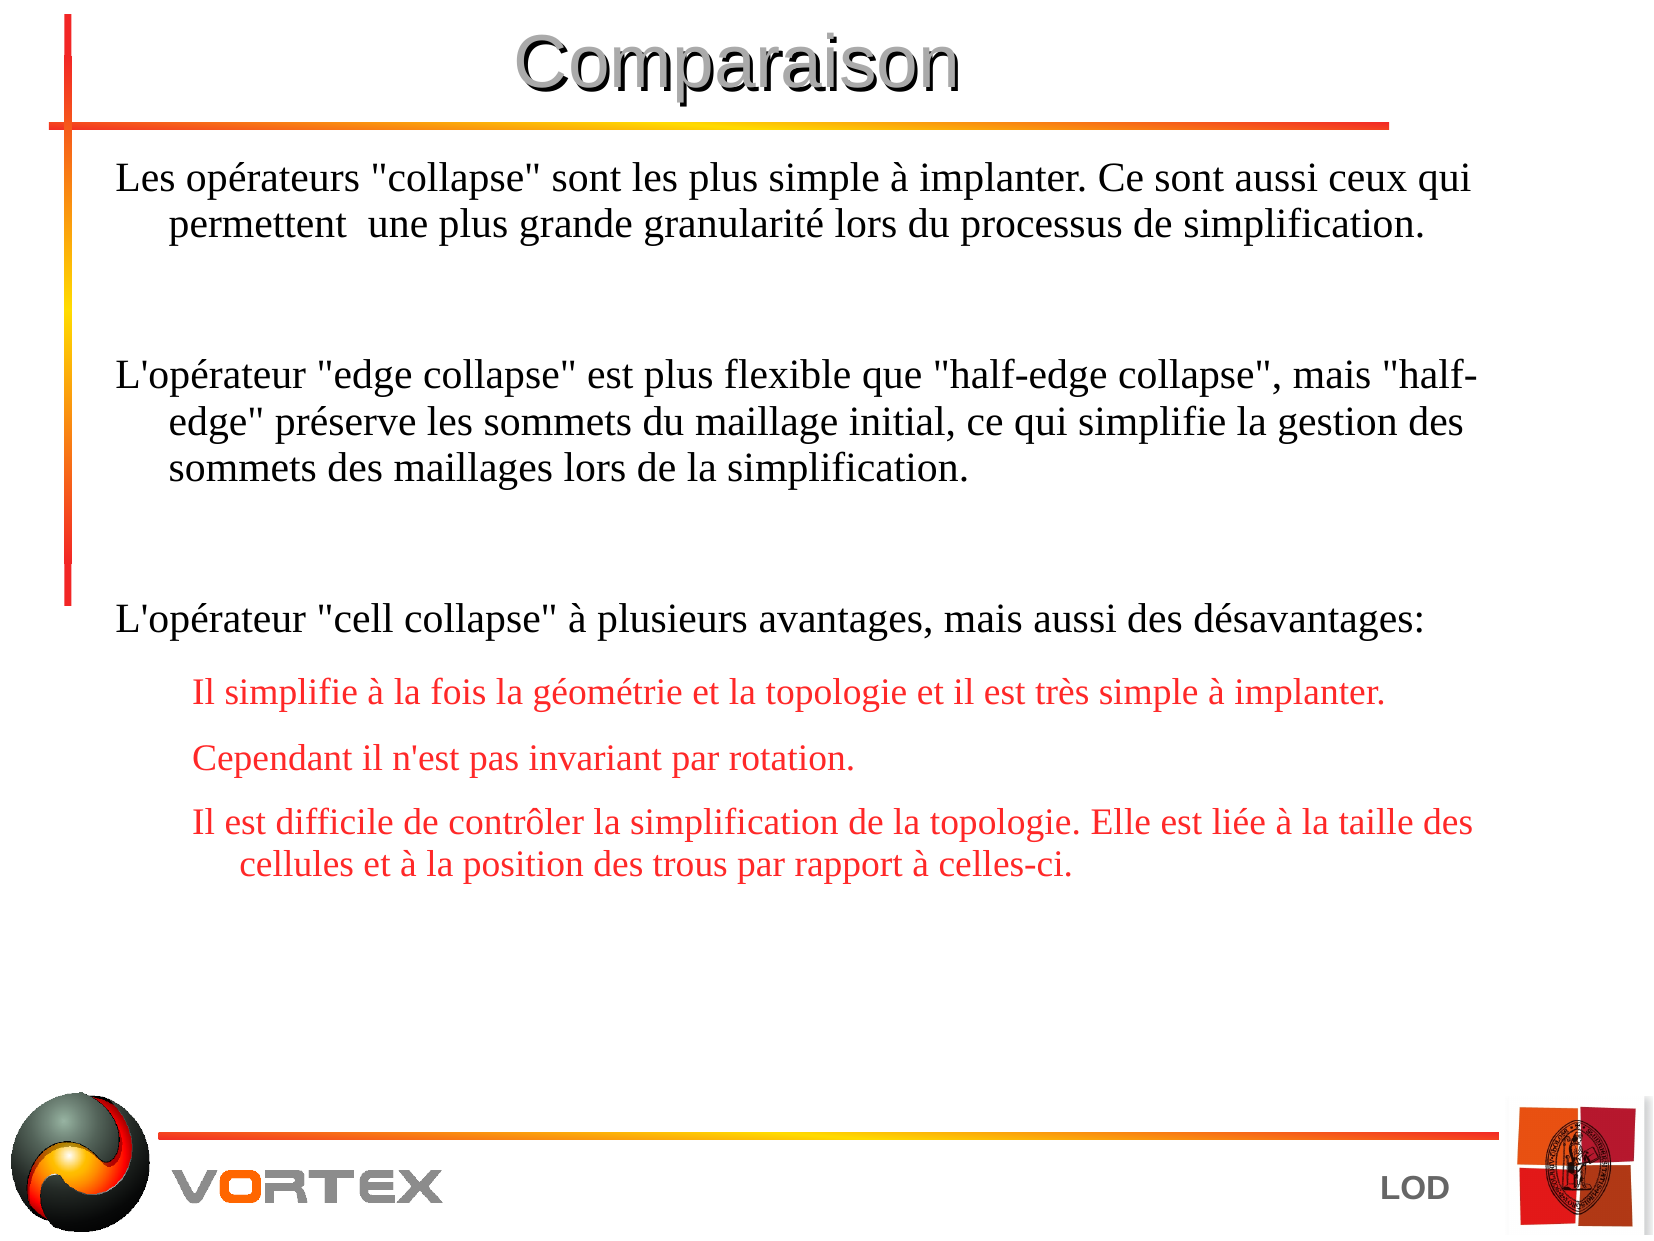

# Comparaison
Les opérateurs "collapse" sont les plus simple à implanter. Ce sont aussi ceux qui permettent une plus grande granularité lors du processus de simplification.
L'opérateur "edge collapse" est plus flexible que "half-edge collapse", mais "half-edge" préserve les sommets du maillage initial, ce qui simplifie la gestion des sommets des maillages lors de la simplification.
L'opérateur "cell collapse" à plusieurs avantages, mais aussi des désavantages:
Il simplifie à la fois la géométrie et la topologie et il est très simple à implanter.
Cependant il n'est pas invariant par rotation.
Il est difficile de contrôler la simplification de la topologie. Elle est liée à la taille des cellules et à la position des trous par rapport à celles-ci.